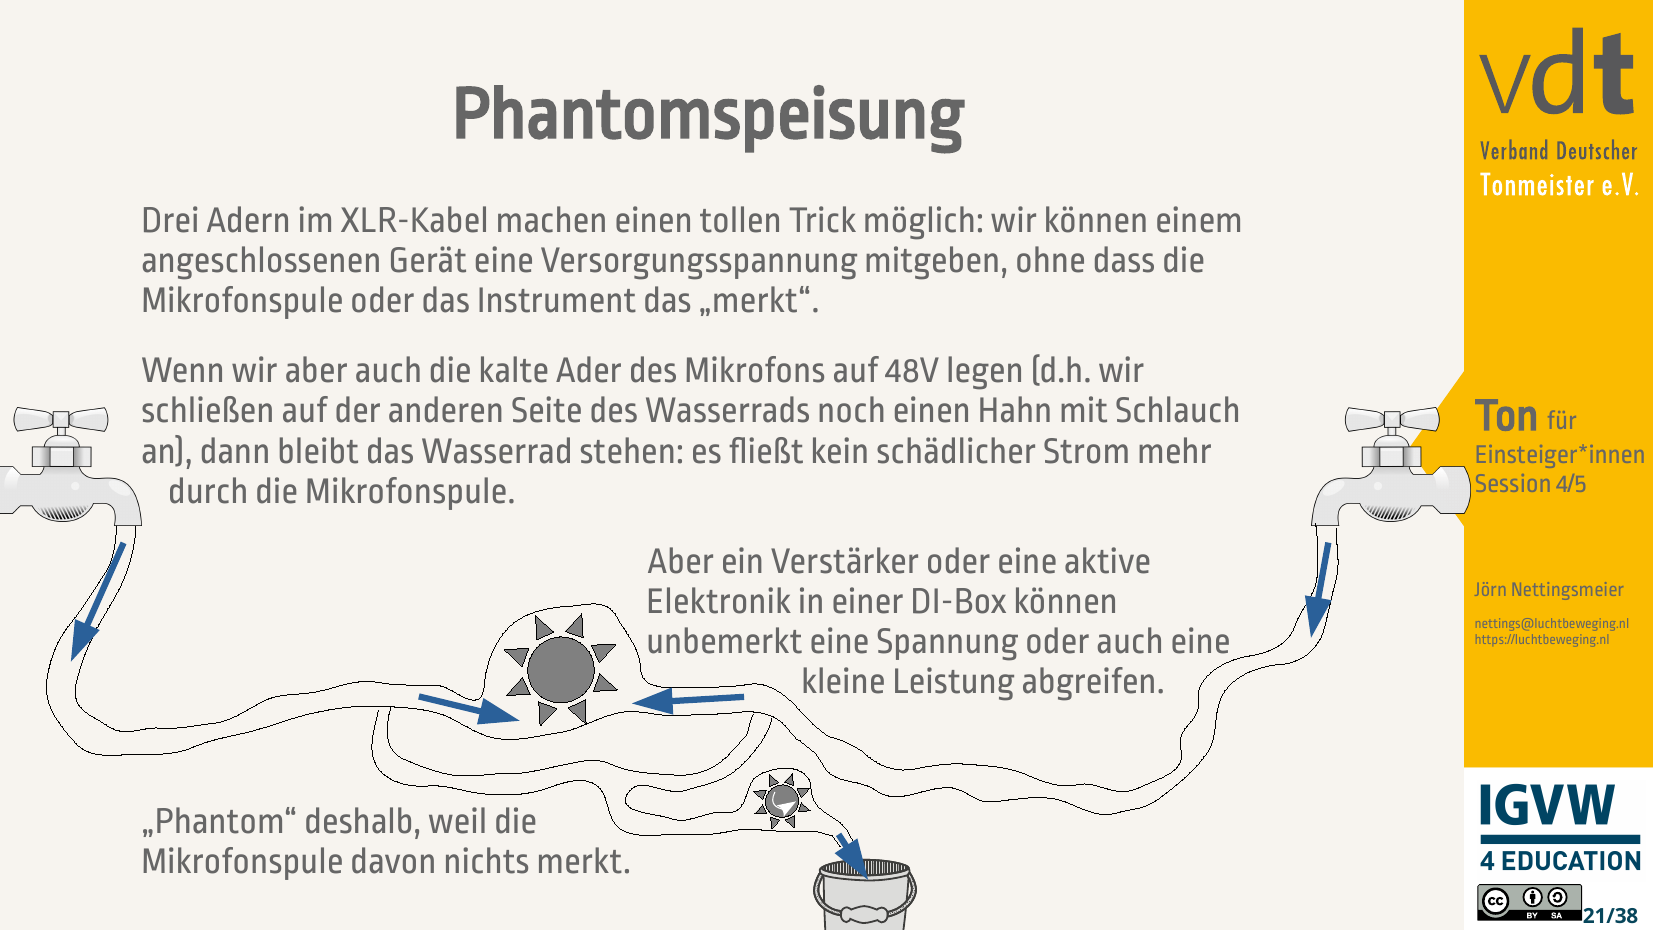

# Phantomspeisung
Drei Adern im XLR-Kabel machen einen tollen Trick möglich: wir können einem angeschlossenen Gerät eine Versorgungsspannung mitgeben, ohne dass die Mikrofonspule oder das Instrument das „merkt“.
Wenn wir aber auch die kalte Ader des Mikrofons auf 48V legen (d.h. wir schließen auf der anderen Seite des Wasserrads noch einen Hahn mit Schlauch an), dann bleibt das Wasserrad stehen: es fließt kein schädlicher Strom mehr
 durch die Mikrofonspule.
 Aber ein Verstärker oder eine aktive
 Elektronik in einer DI-Box können
 unbemerkt eine Spannung oder auch eine
 kleine Leistung abgreifen.
„Phantom“ deshalb, weil die
Mikrofonspule davon nichts merkt.